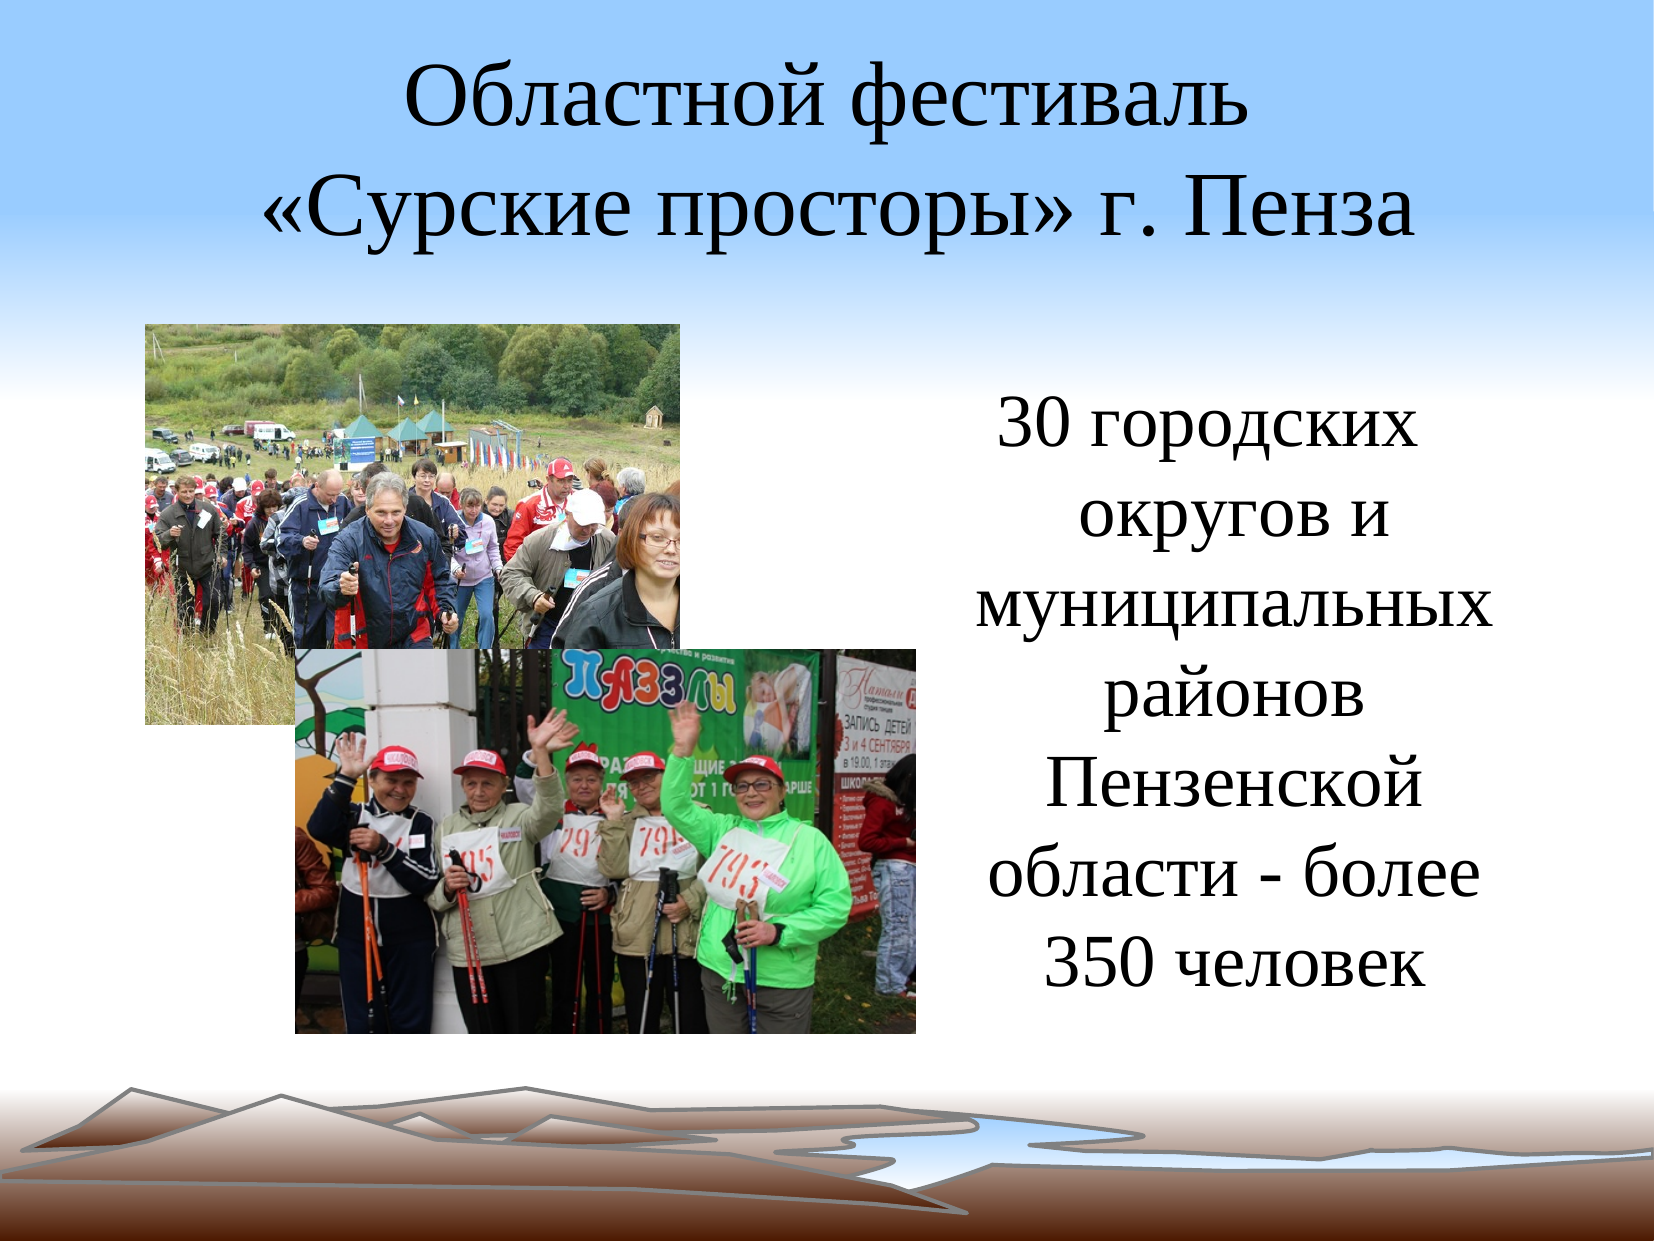

# Областной фестиваль «Сурские просторы» г. Пенза
30 городских округов и муниципальных районов Пензенской области - более 350 человек